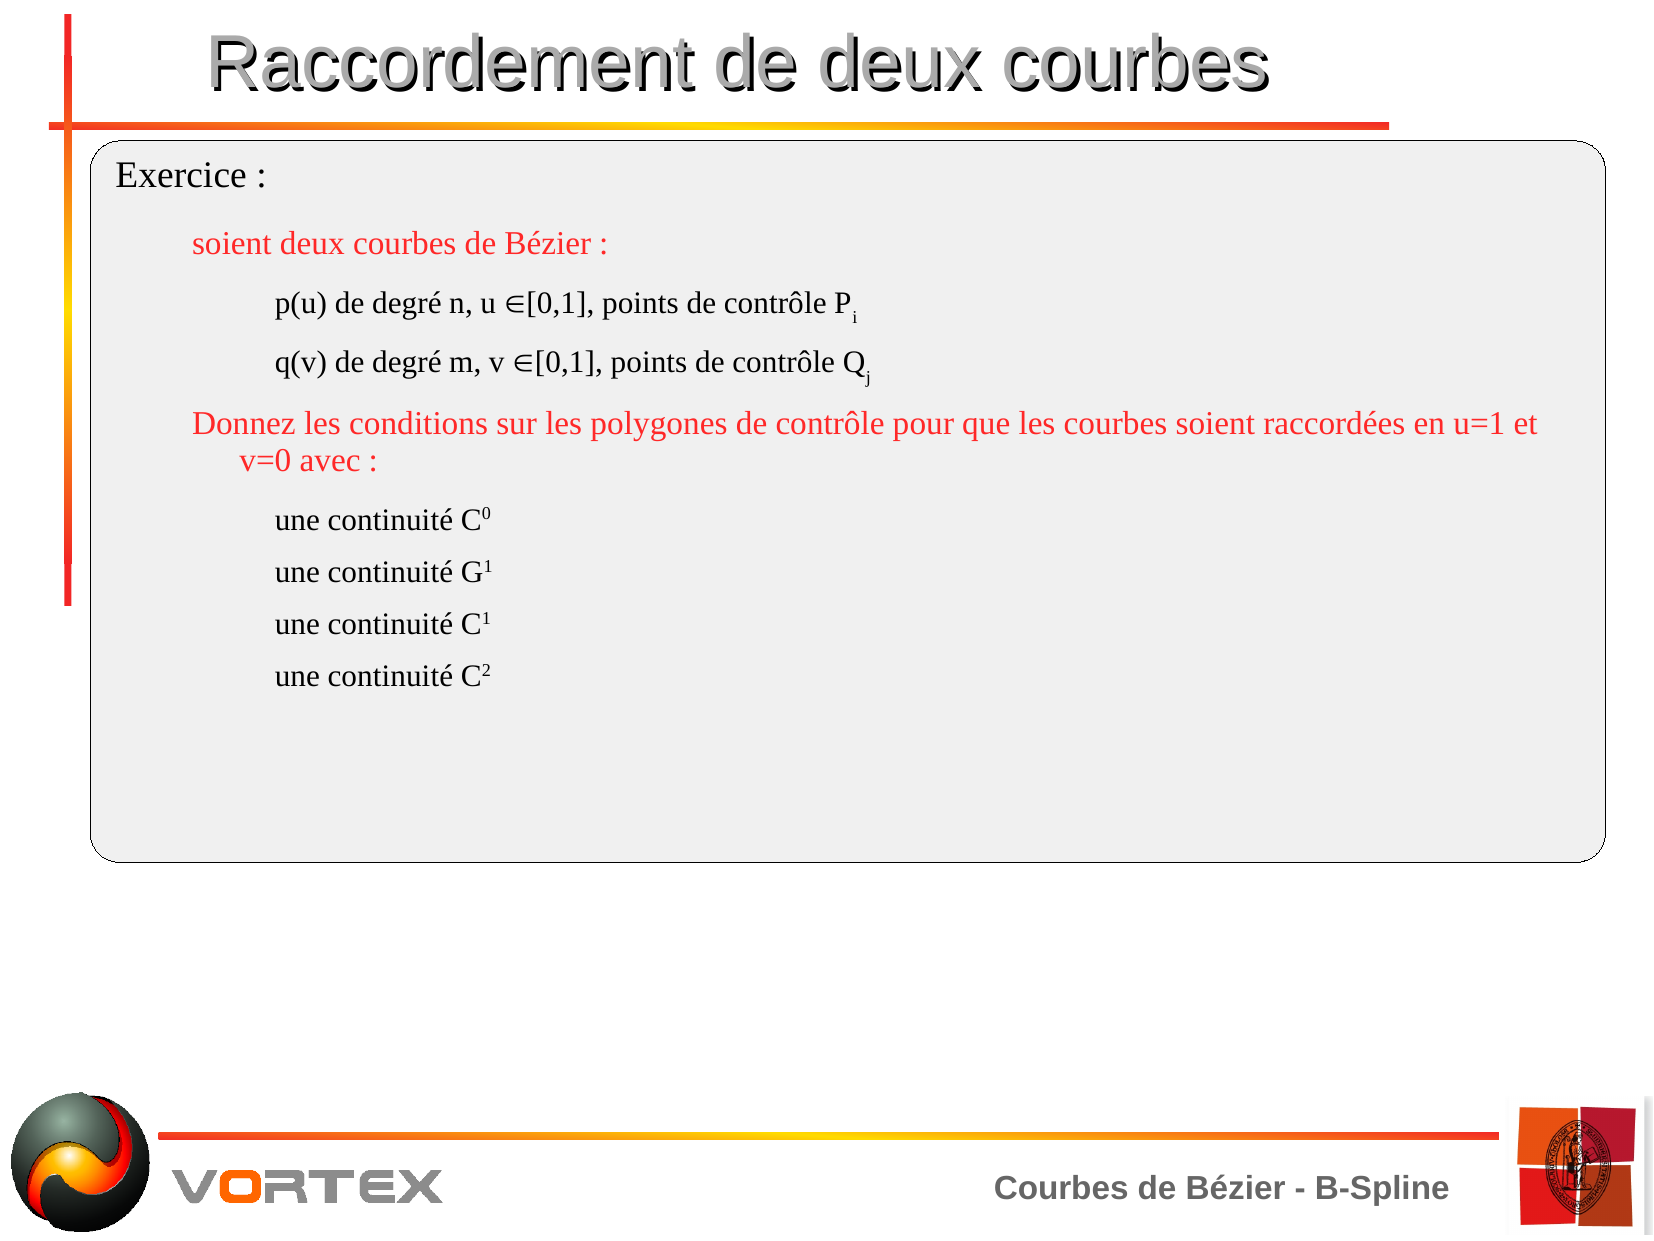

# Raccordement de deux courbes
Exercice :
soient deux courbes de Bézier :
p(u) de degré n, u [0,1], points de contrôle Pi
q(v) de degré m, v [0,1], points de contrôle Qj
Donnez les conditions sur les polygones de contrôle pour que les courbes soient raccordées en u=1 et v=0 avec :
une continuité C0
une continuité G1
une continuité C1
une continuité C2